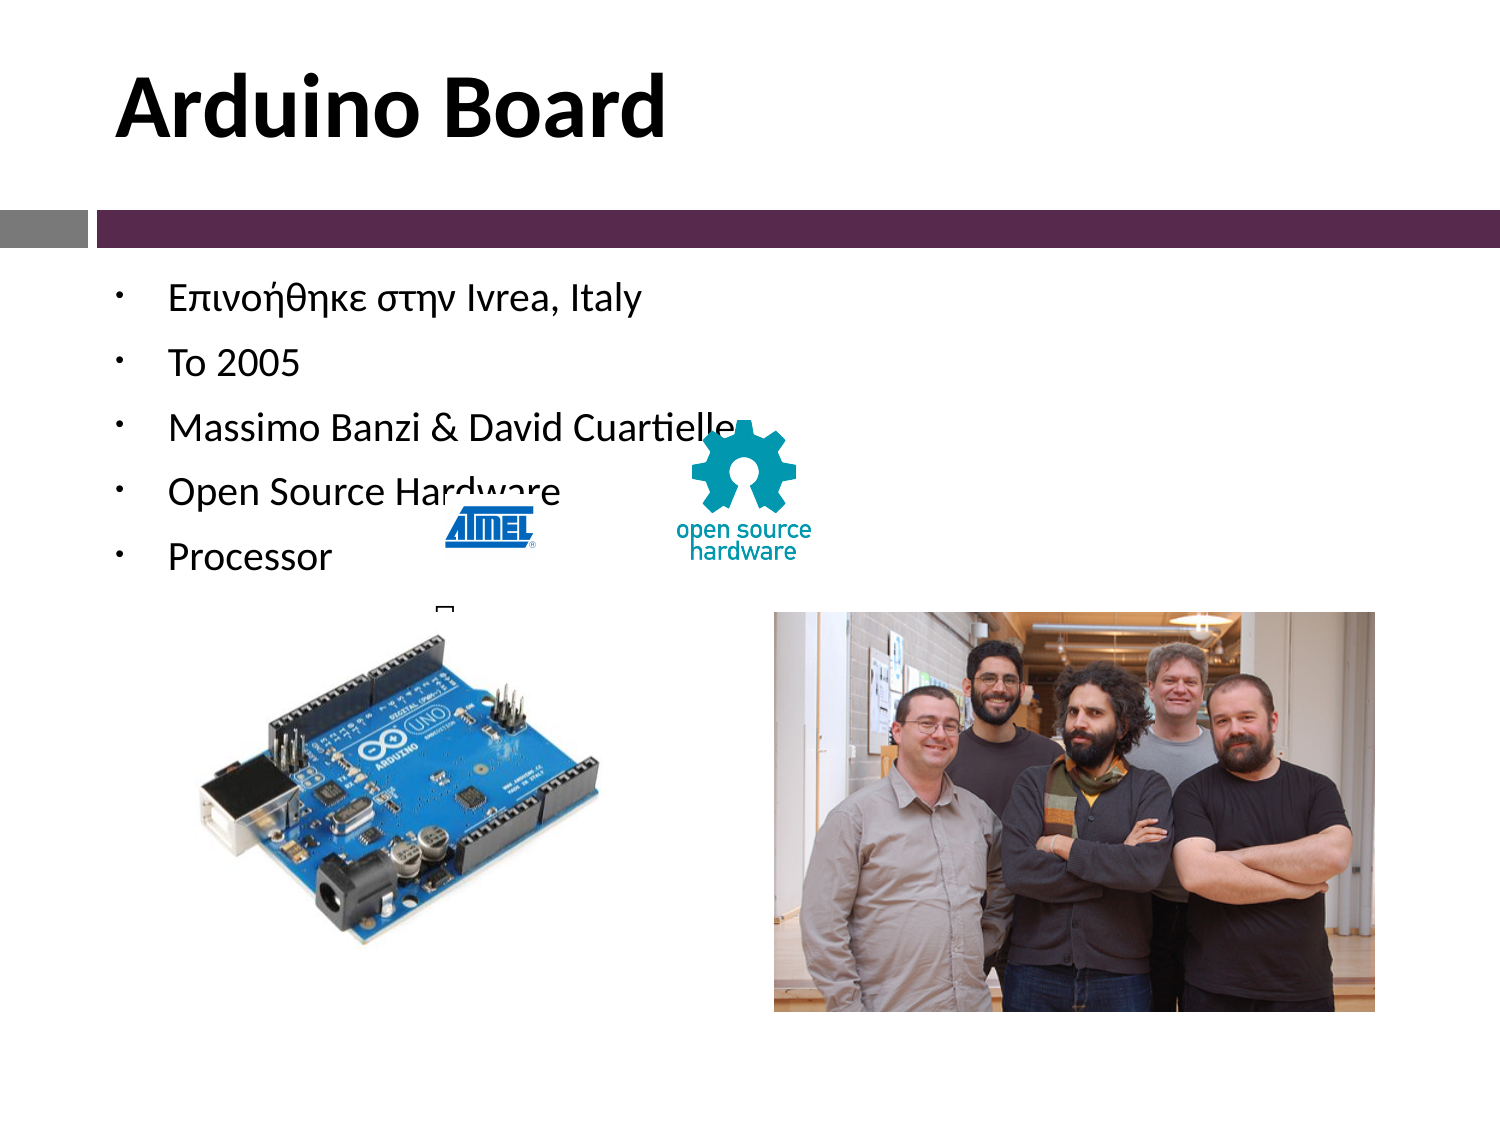

# Arduino Board
Επινοήθηκε στην Ivrea, Italy
Το 2005
Massimo Banzi & David Cuartielles
Open Source Hardware
Processor